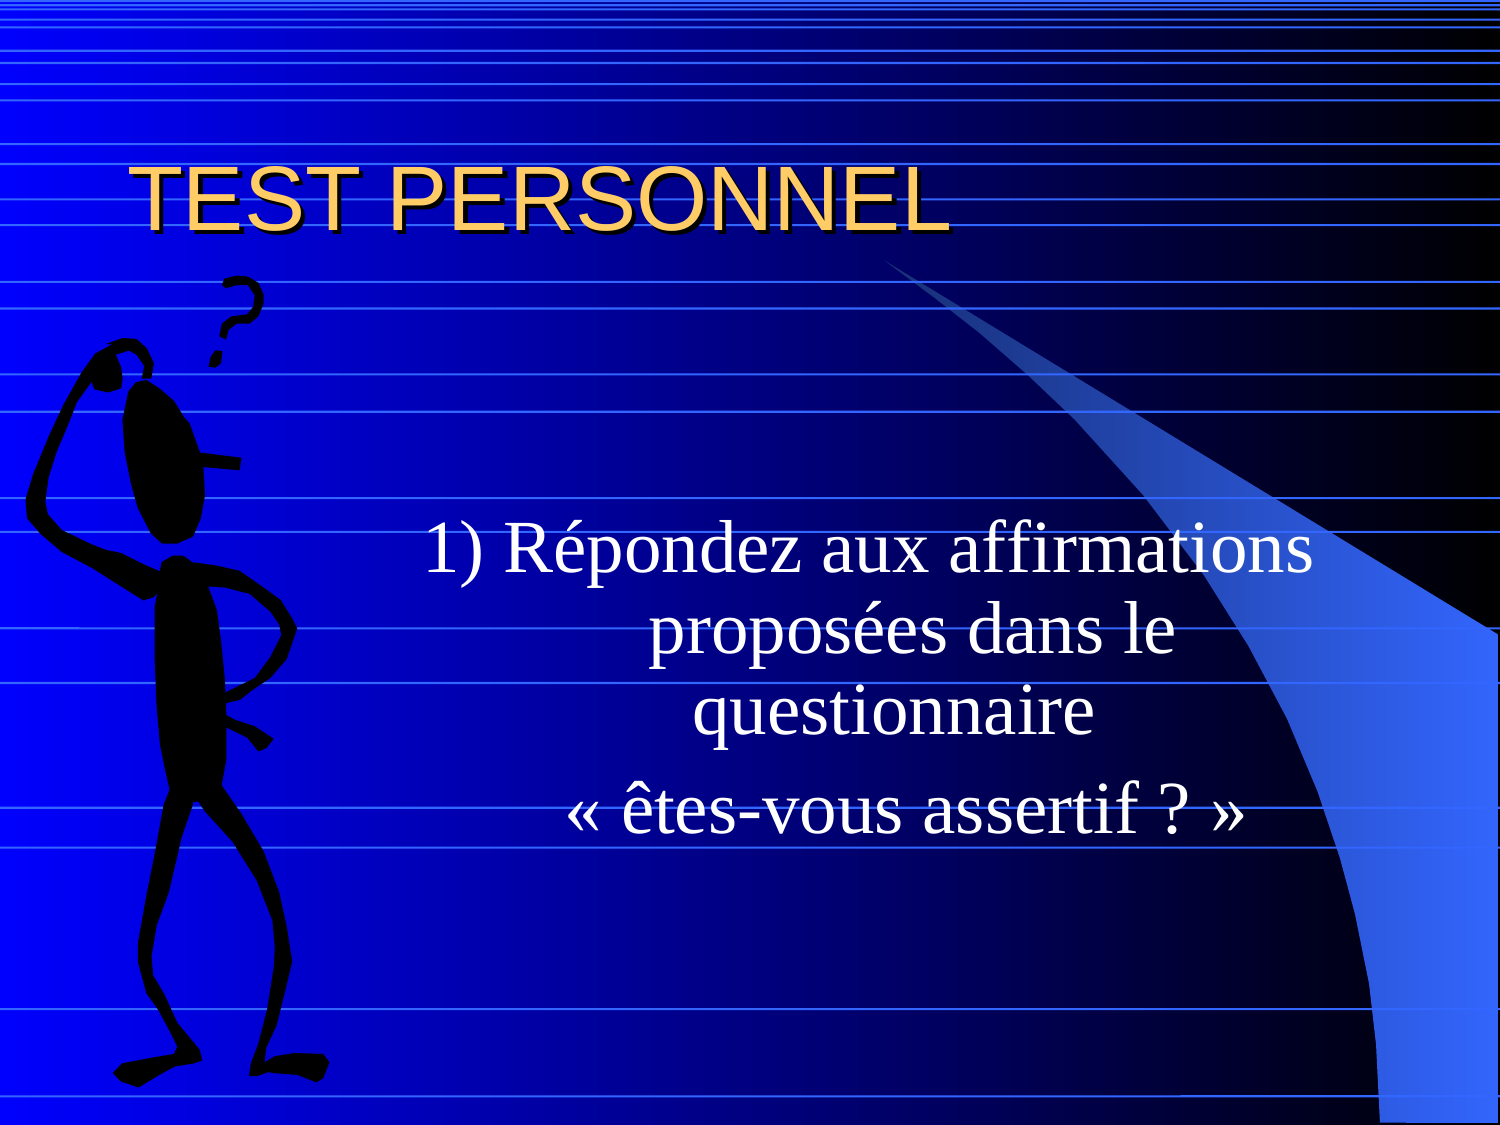

# TEST PERSONNEL
1) Répondez aux affirmations proposées dans le questionnaire
 « êtes-vous assertif ? »